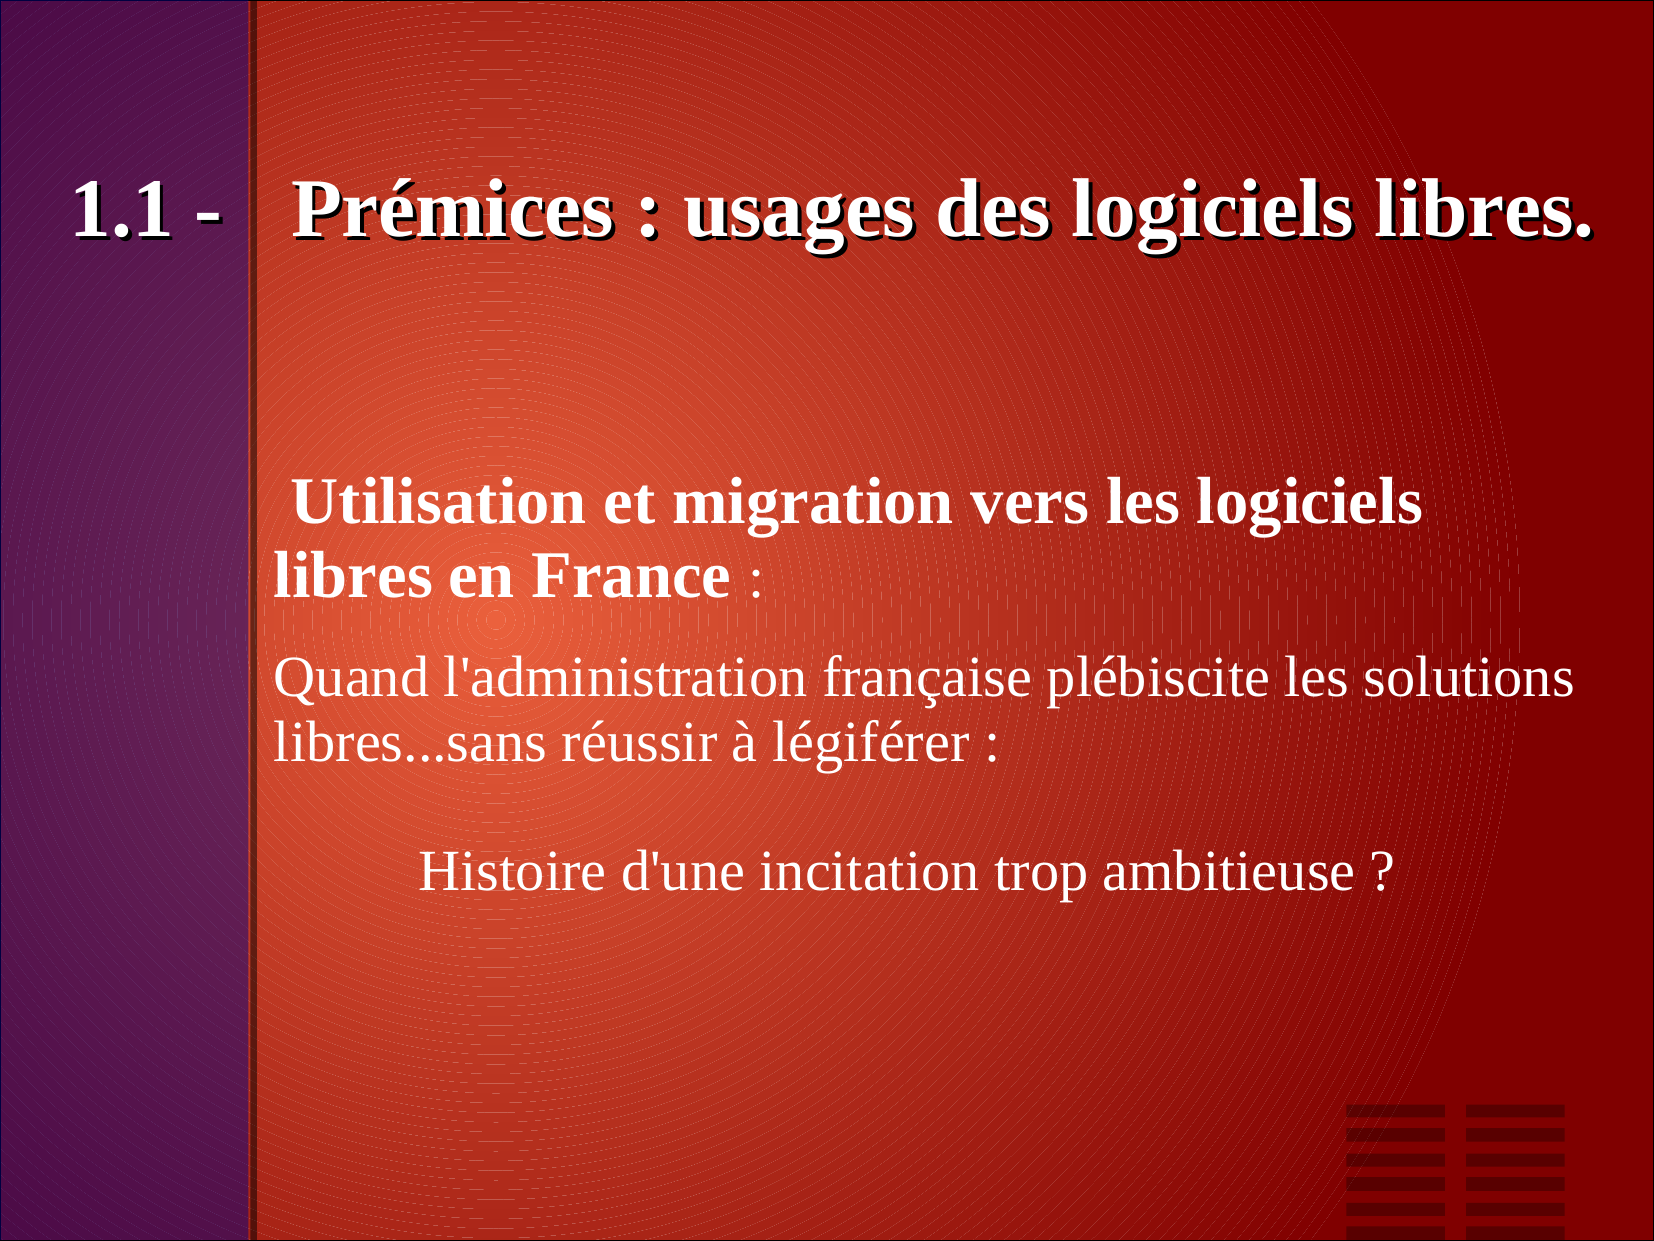

# 1.1 - 	Prémices : usages des logiciels libres.
 Utilisation et migration vers les logiciels libres en France :
Quand l'administration française plébiscite les solutions libres...sans réussir à légiférer :
	Histoire d'une incitation trop ambitieuse ?